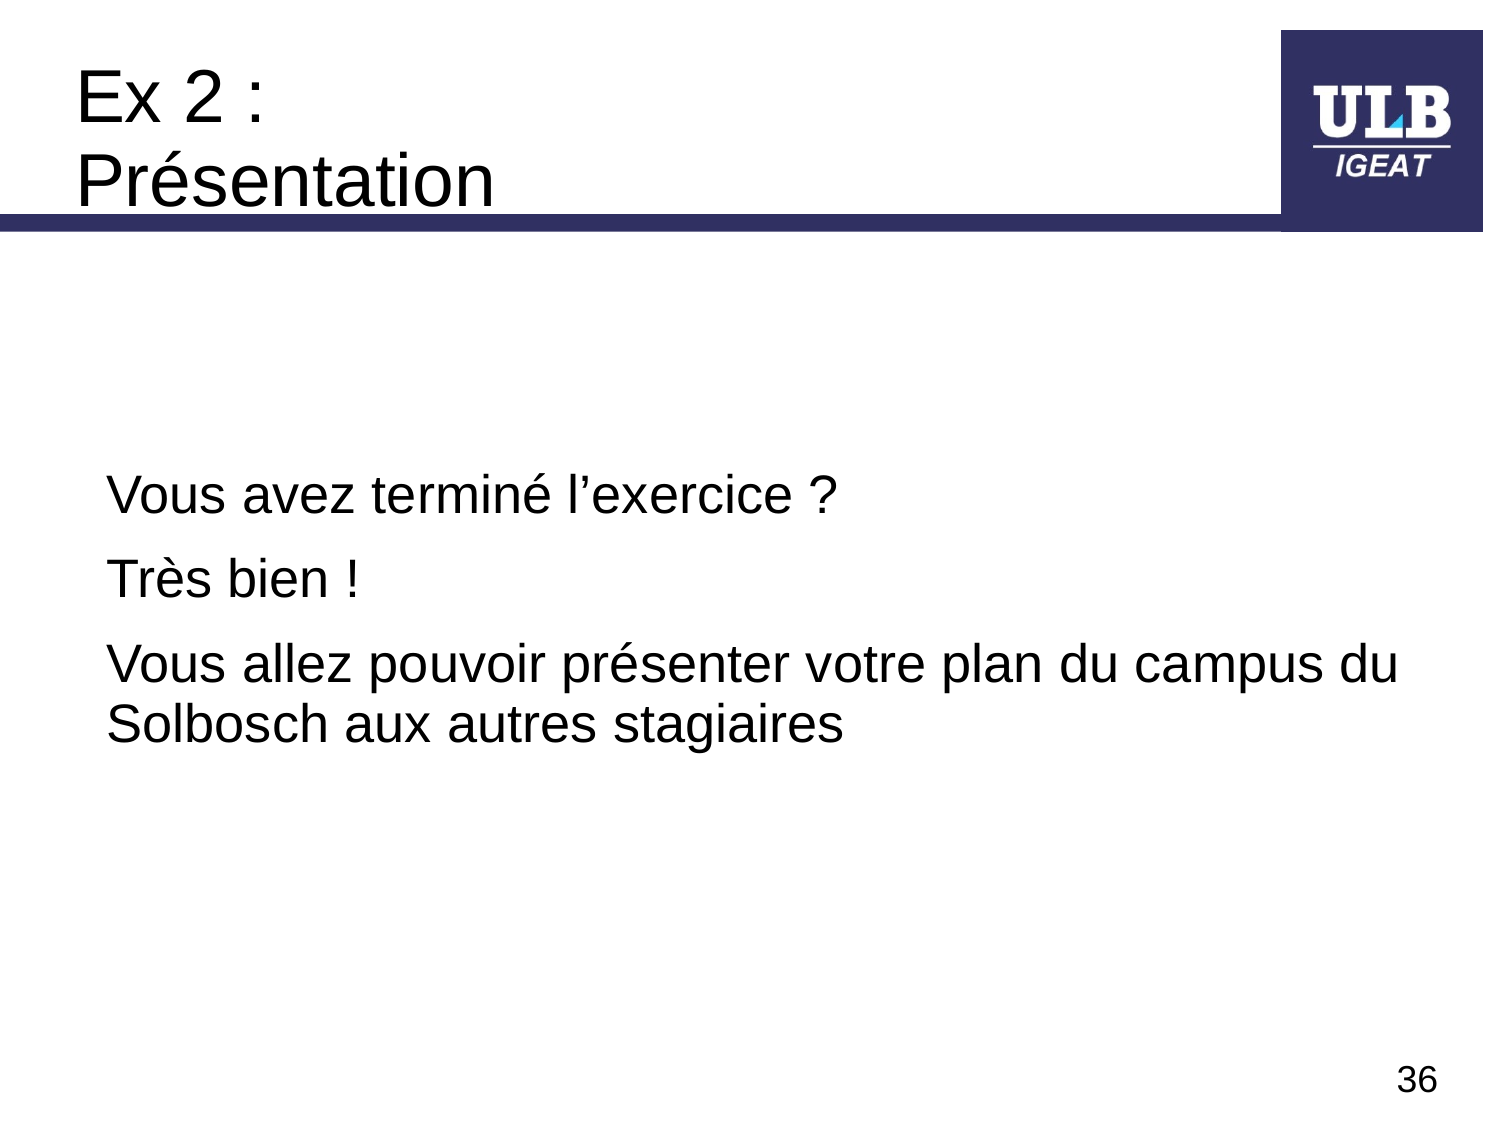

# Ex 2 : Présentation
Vous avez terminé l’exercice ?
Très bien !
Vous allez pouvoir présenter votre plan du campus du Solbosch aux autres stagiaires